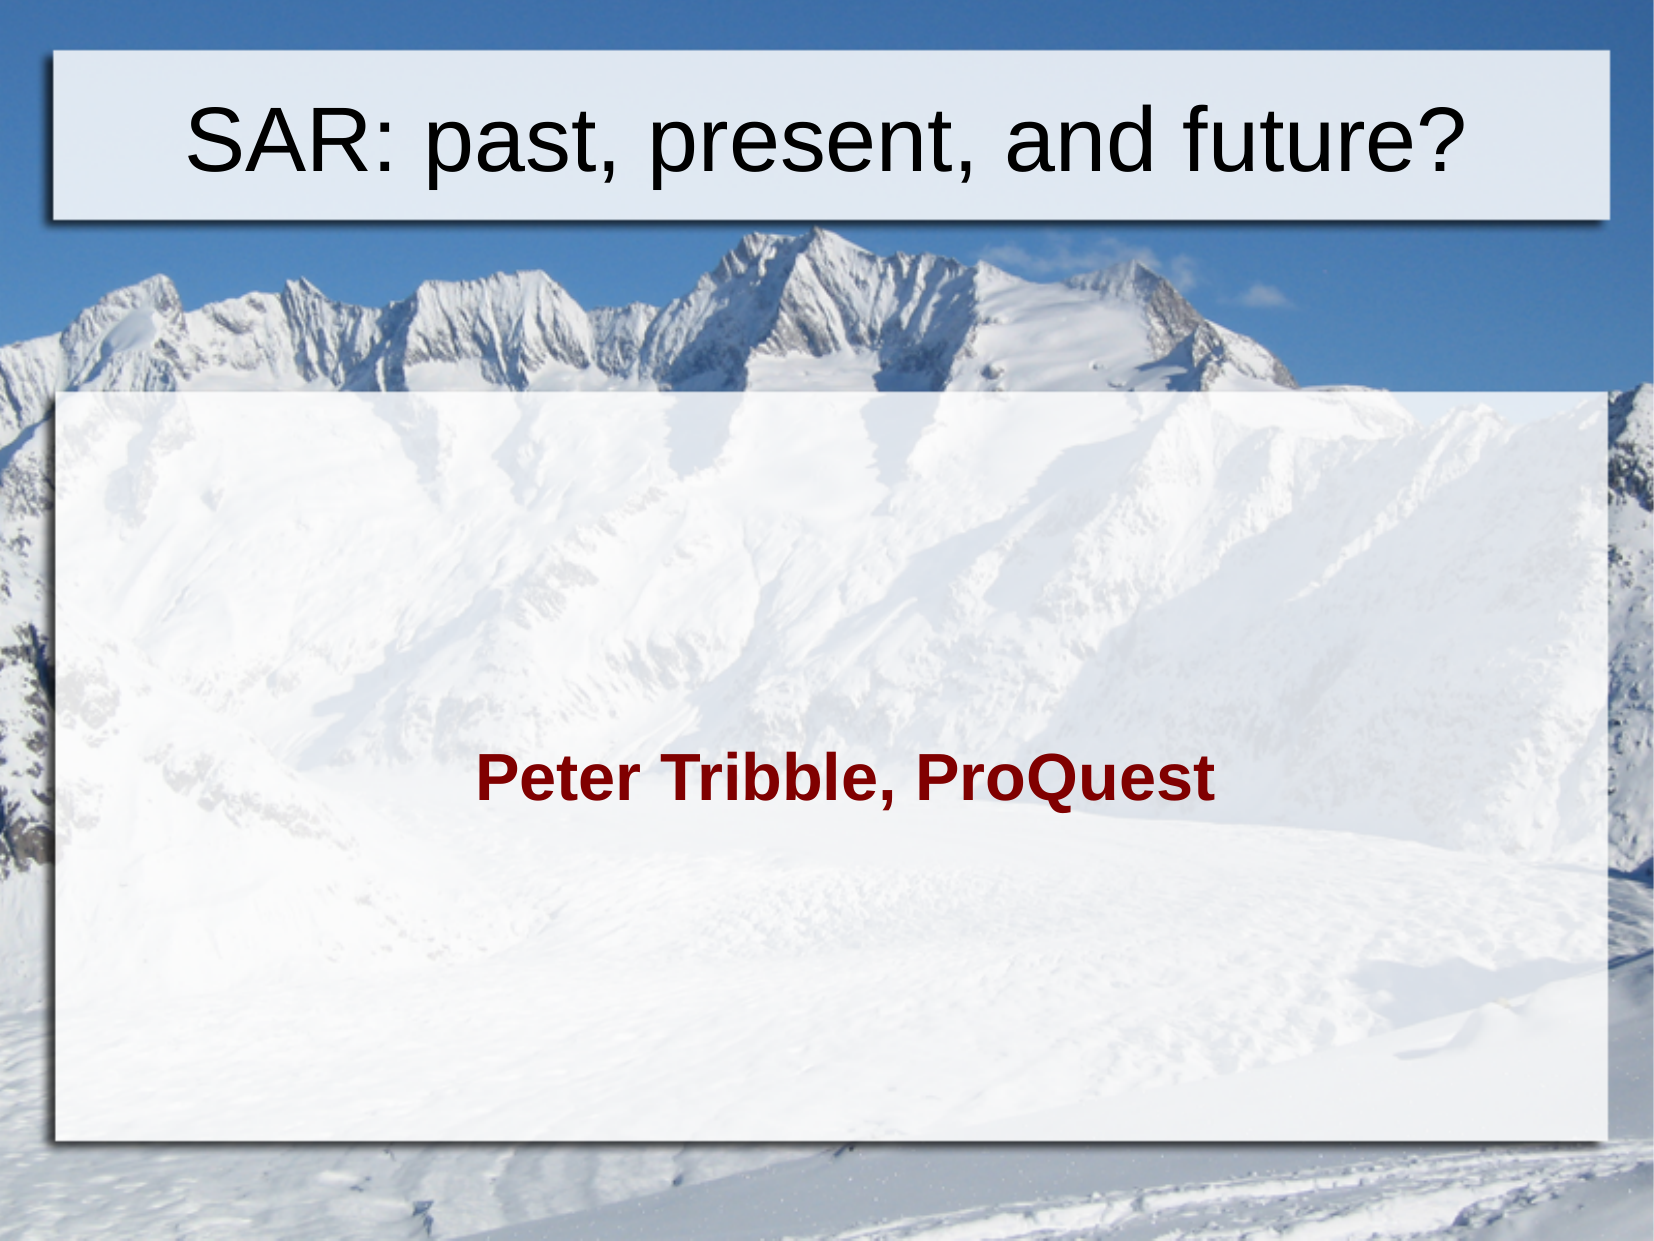

# SAR: past, present, and future?
Peter Tribble, ProQuest